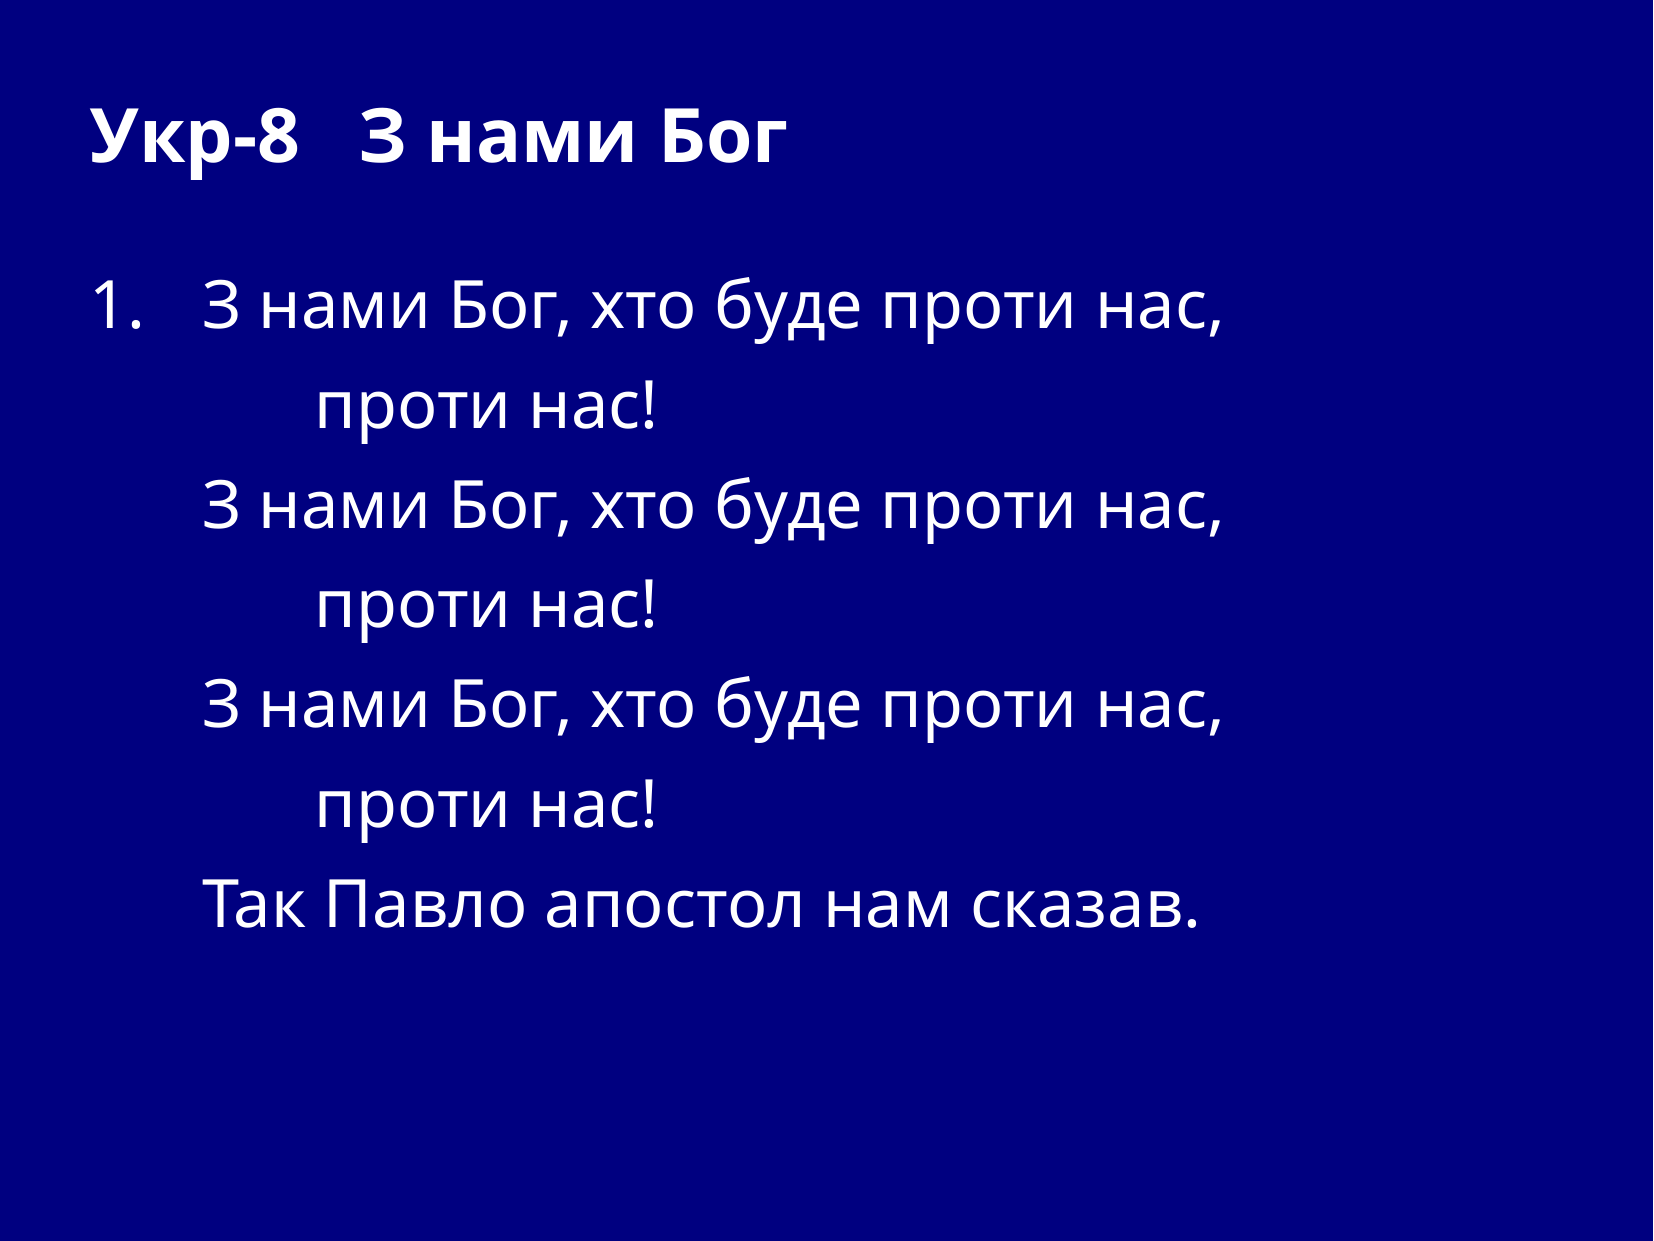

Укр-8 З нами Бог
1.	З нами Бог, хто буде проти нас,
		проти нас!
	З нами Бог, хто буде проти нас,
		проти нас!
	З нами Бог, хто буде проти нас,
		проти нас!
	Так Павло апостол нам сказав.